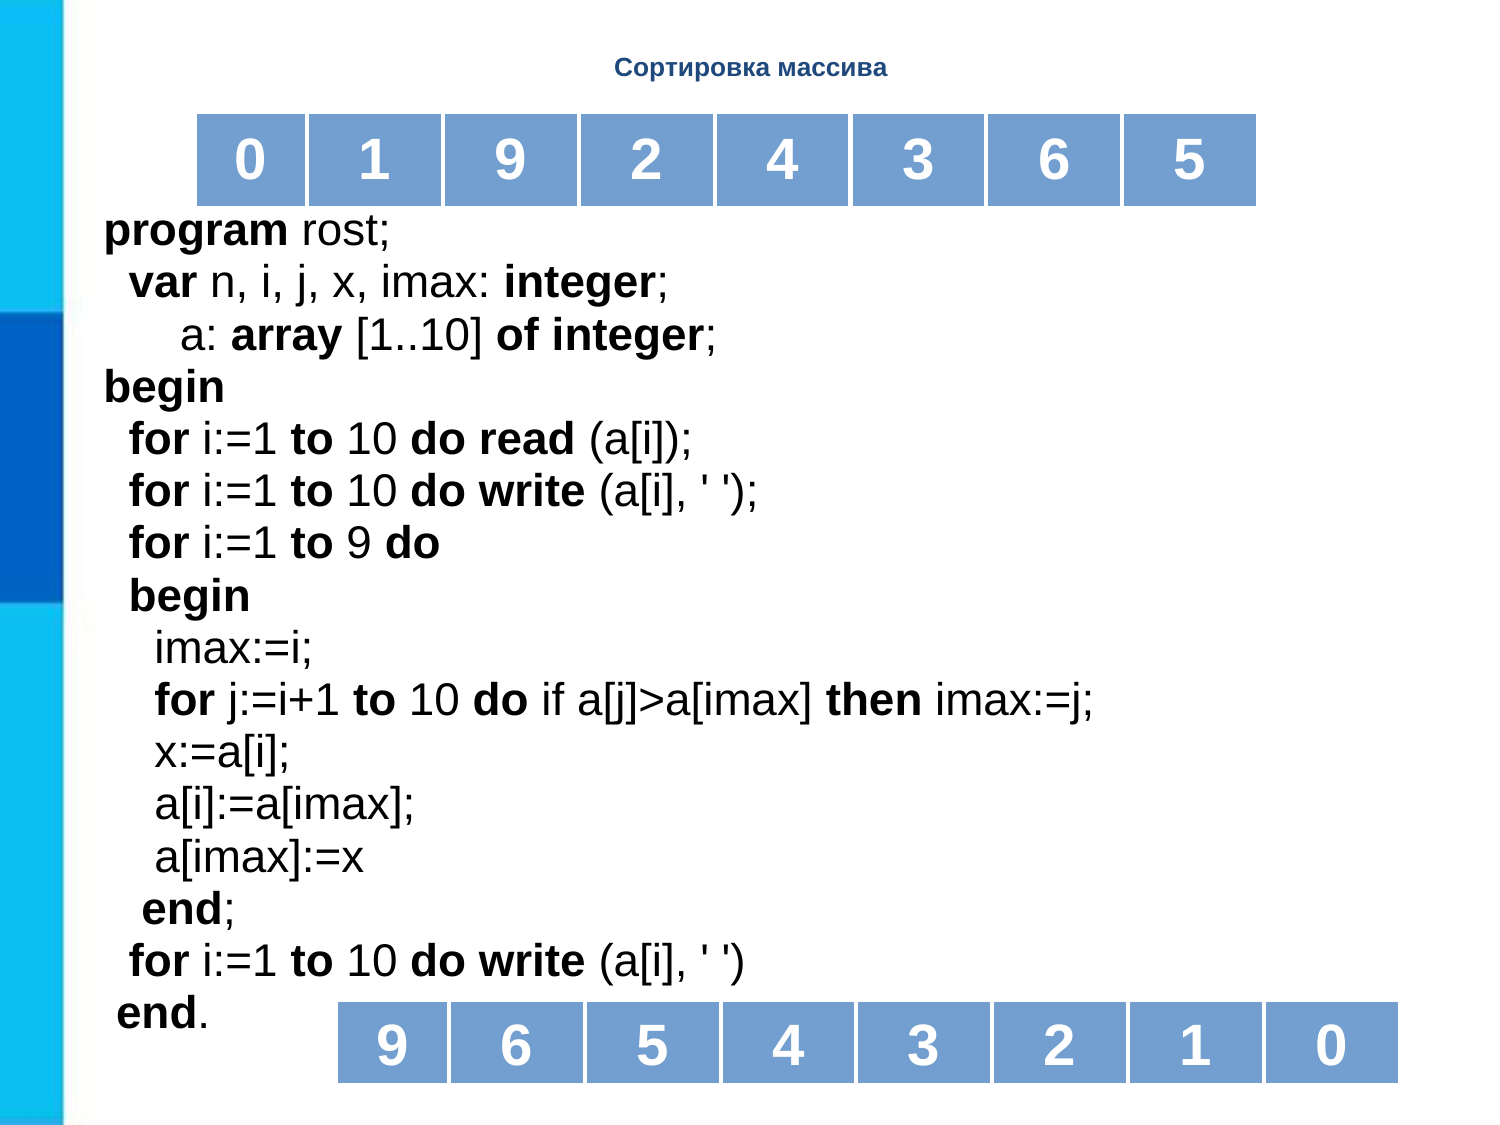

Сортировка массива
| 0 | 1 | 9 | 2 | 4 | 3 | 6 | 5 |
| --- | --- | --- | --- | --- | --- | --- | --- |
program rost;
 var n, i, j, x, imax: integer;
 a: array [1..10] of integer;
begin
 for i:=1 to 10 do read (a[i]);
 for i:=1 to 10 do write (a[i], ' ');
 for i:=1 to 9 do
 begin
 imax:=i;
 for j:=i+1 to 10 do if a[j]>a[imax] then imax:=j;
 x:=a[i];
 a[i]:=a[imax];
 a[imax]:=x
 end;
 for i:=1 to 10 do write (a[i], ' ')
 end.
| 9 | 6 | 5 | 4 | 3 | 2 | 1 | 0 |
| --- | --- | --- | --- | --- | --- | --- | --- |